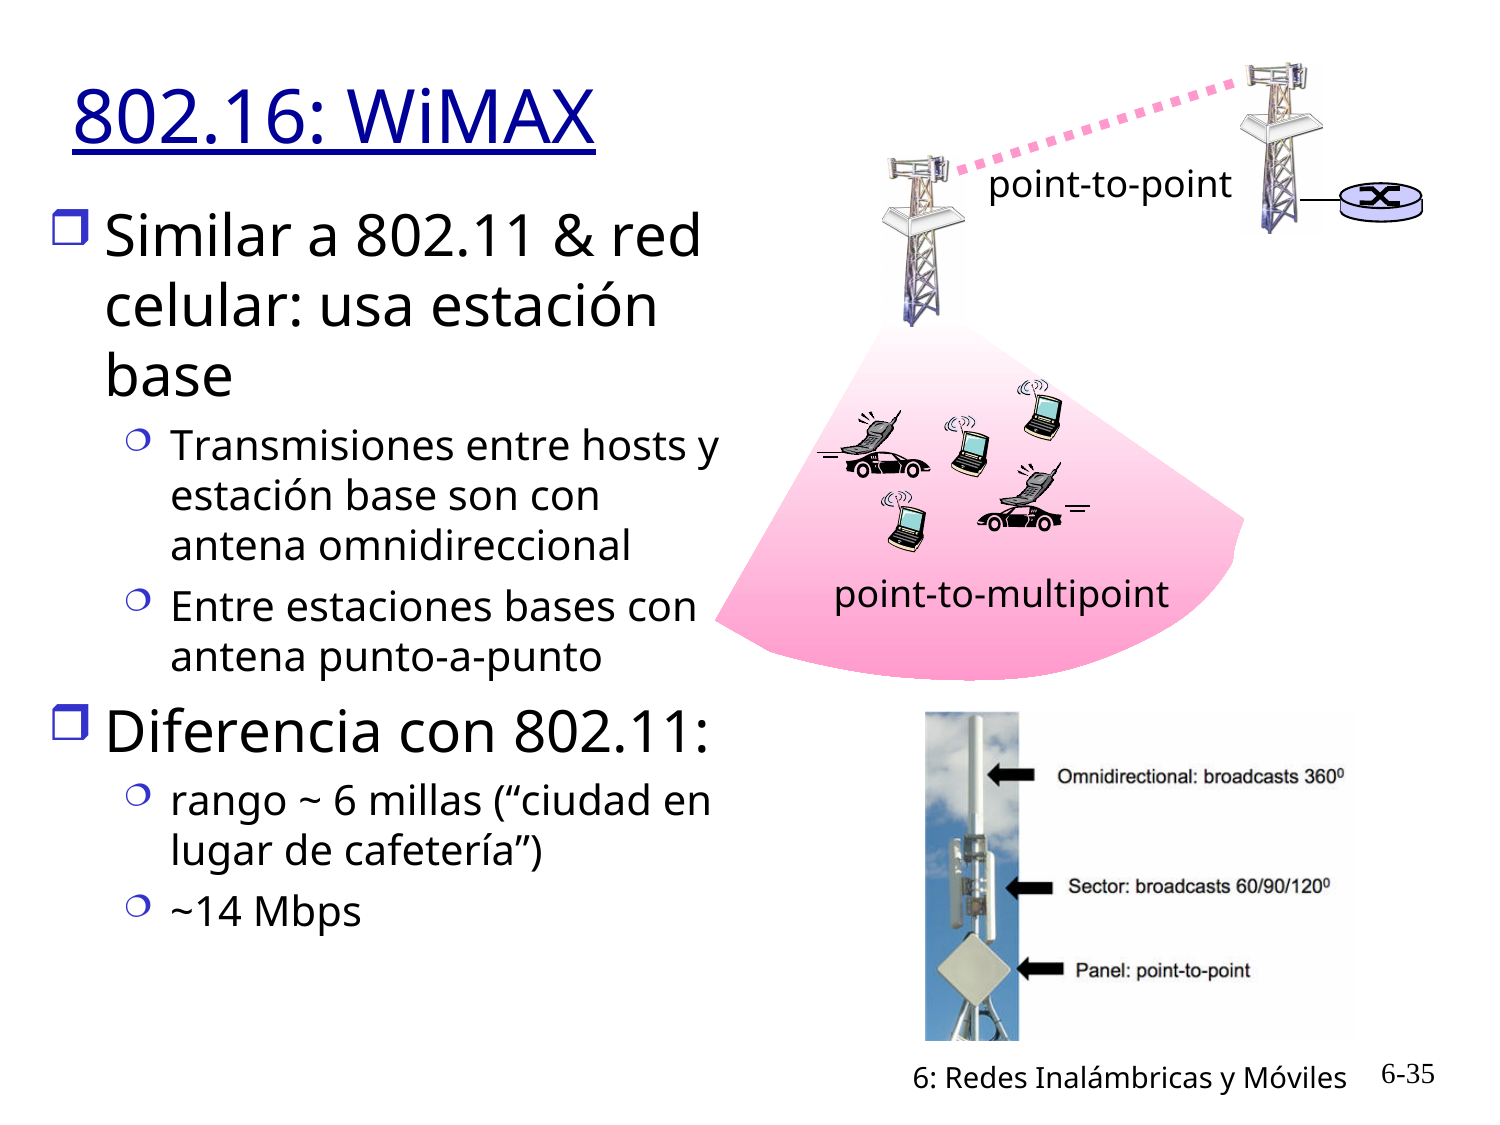

802.16: WiMAX
point-to-point
# Similar a 802.11 & red celular: usa estación base
Transmisiones entre hosts y estación base son con antena omnidireccional
Entre estaciones bases con antena punto-a-punto
Diferencia con 802.11:
rango ~ 6 millas (“ciudad en lugar de cafetería”)
~14 Mbps
point-to-multipoint
35